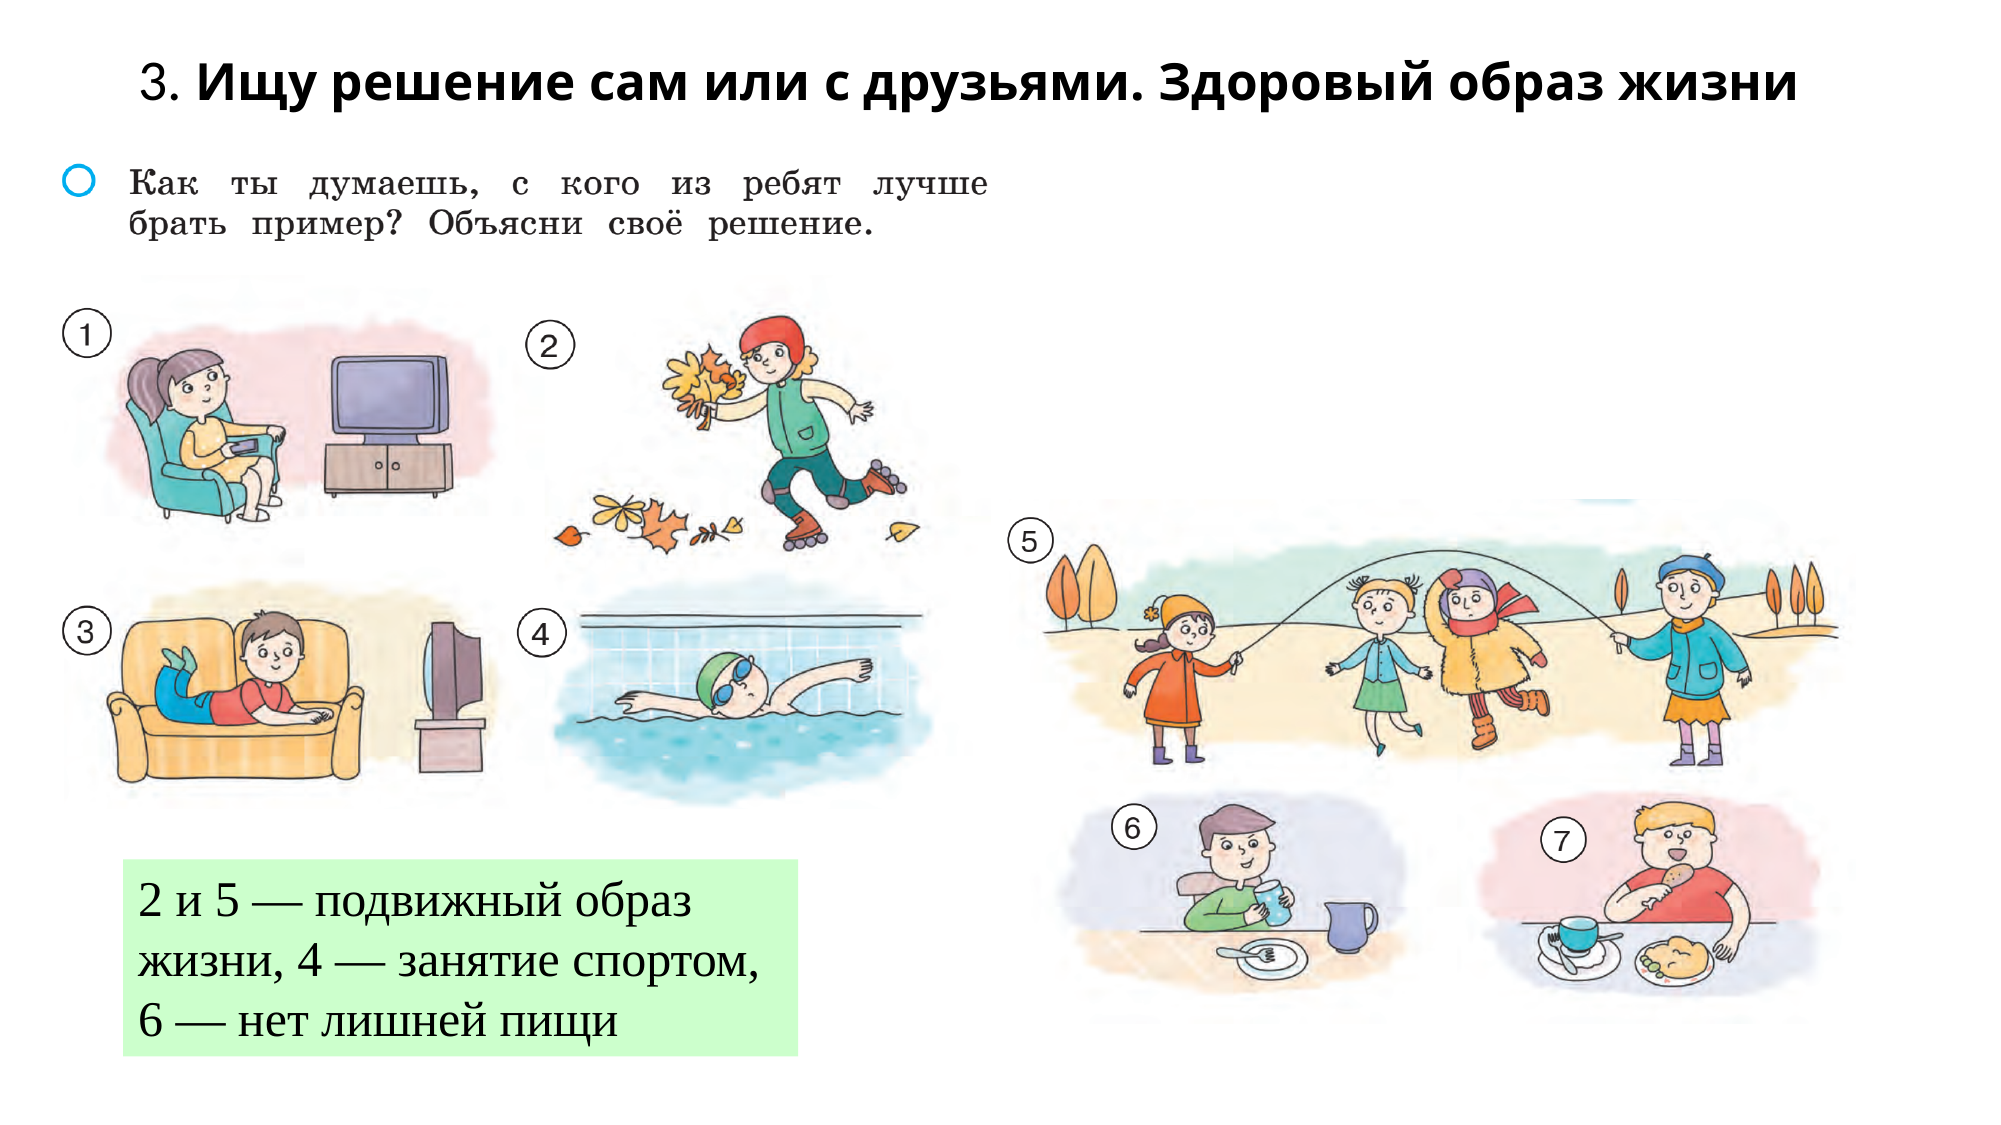

# 3. Ищу решение сам или с друзьями. Здоровый образ жизни
2 и 5 — подвижный образ
жизни, 4 — занятие спортом, 6 — нет лишней пищи